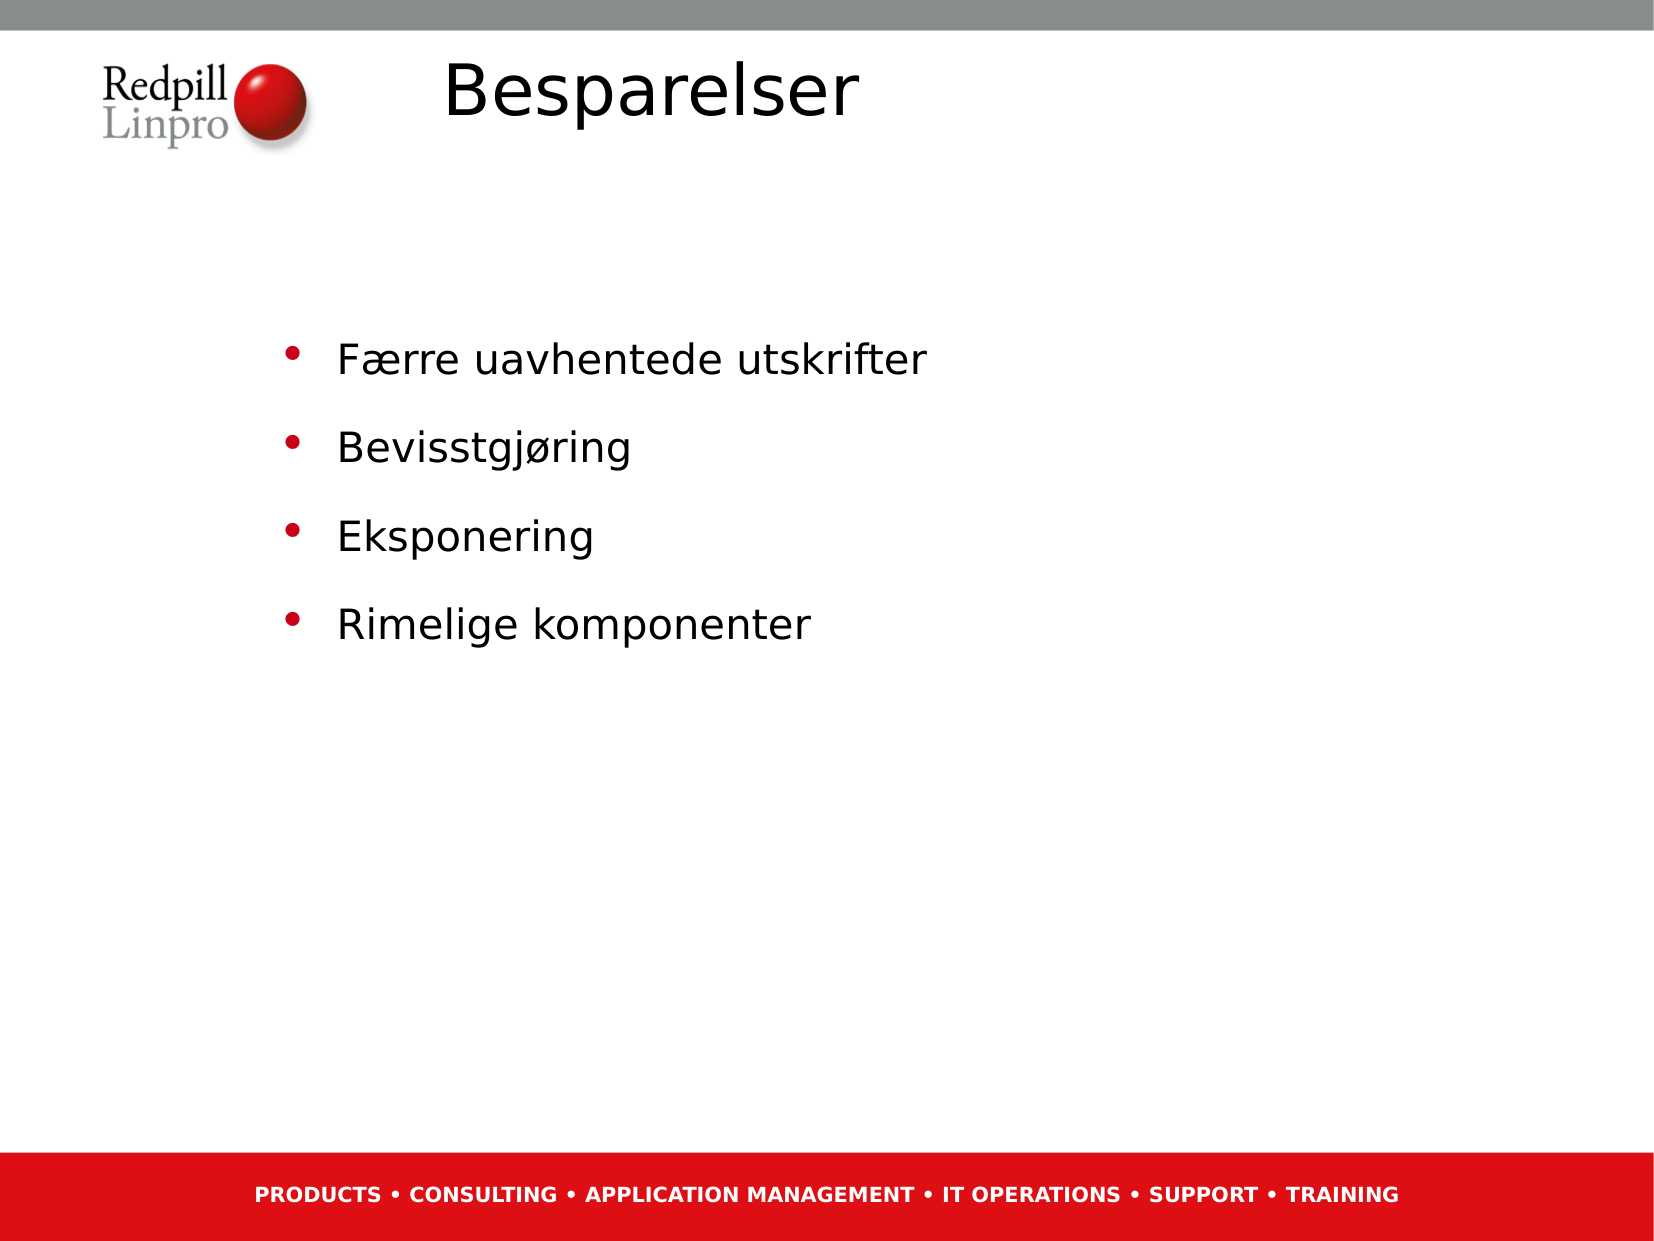

# Besparelser
Færre uavhentede utskrifter
Bevisstgjøring
Eksponering
Rimelige komponenter